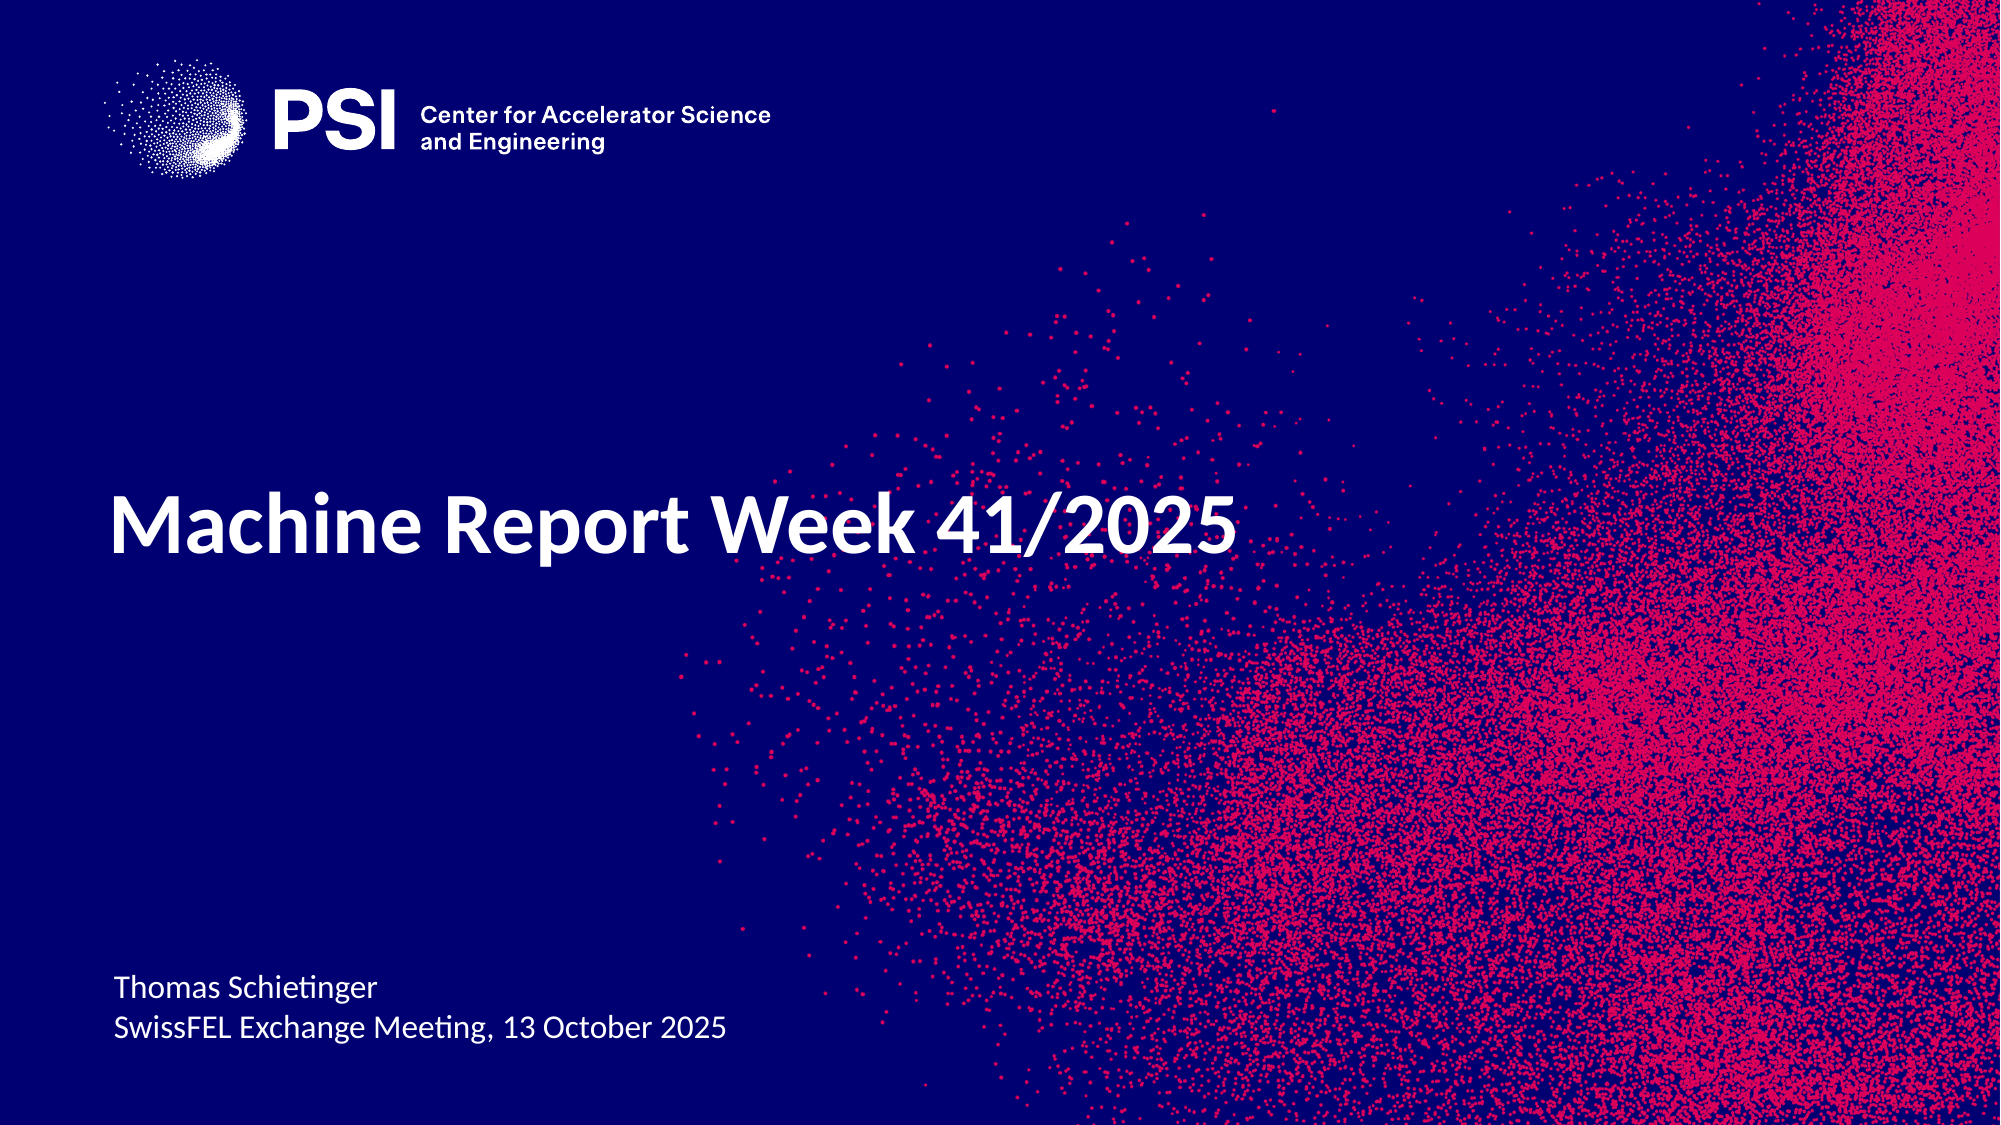

# Machine Report Week 41/2025
Thomas Schietinger
SwissFEL Exchange Meeting, 13 October 2025